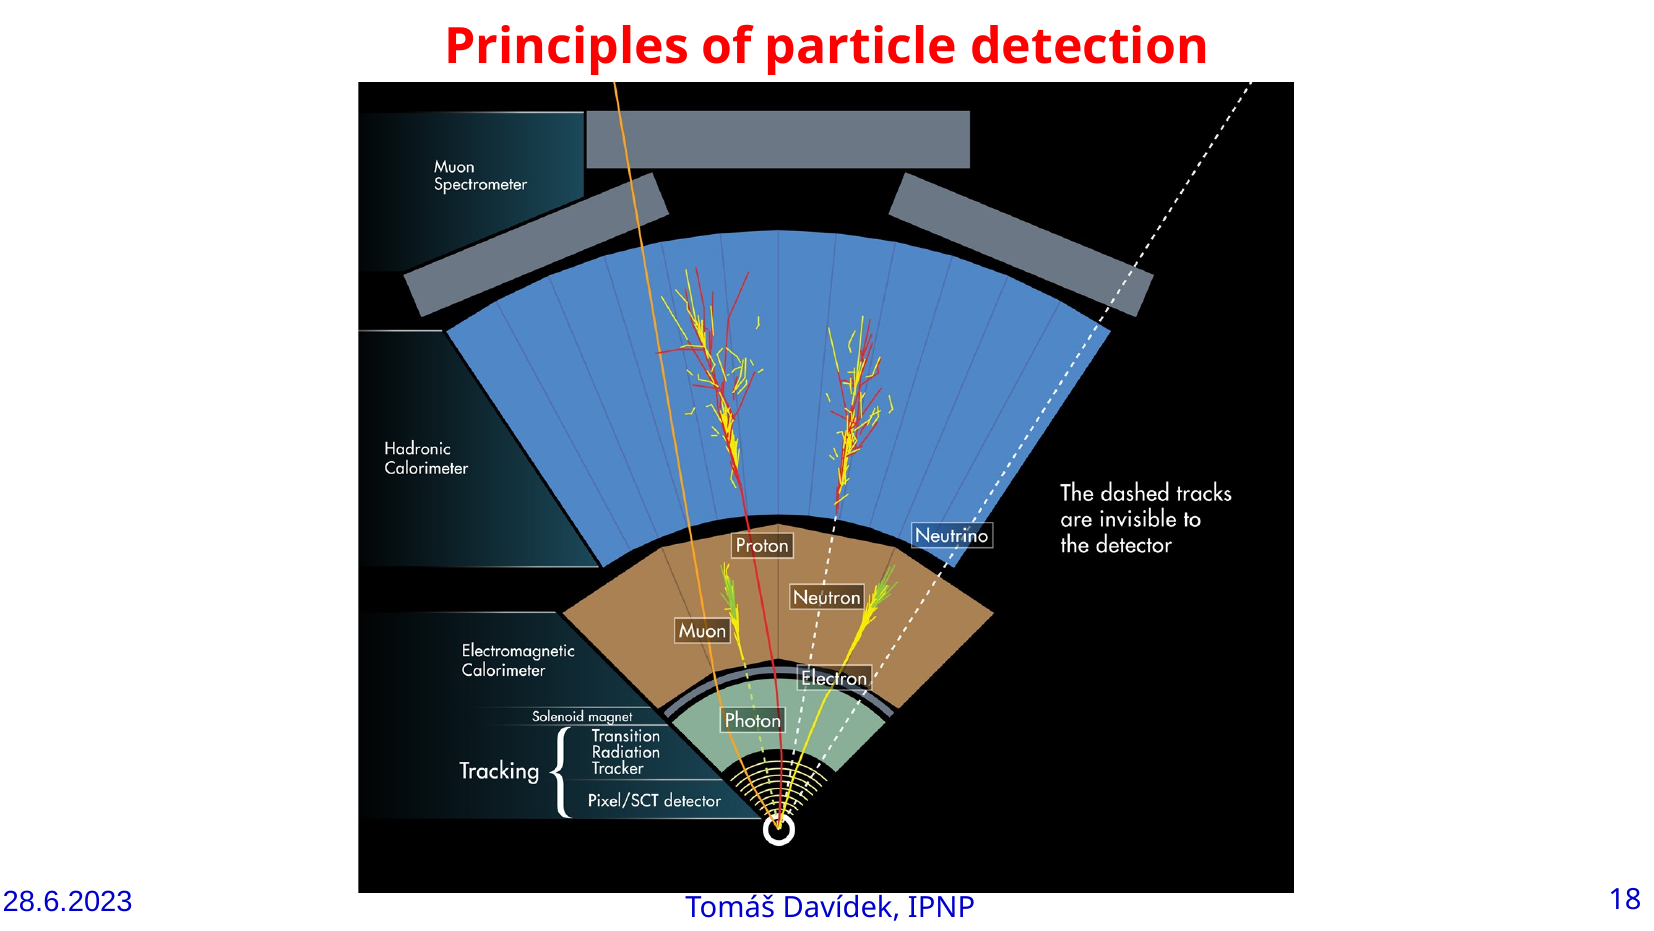

# Principles of particle detection
18
T.Davidek, IPNP